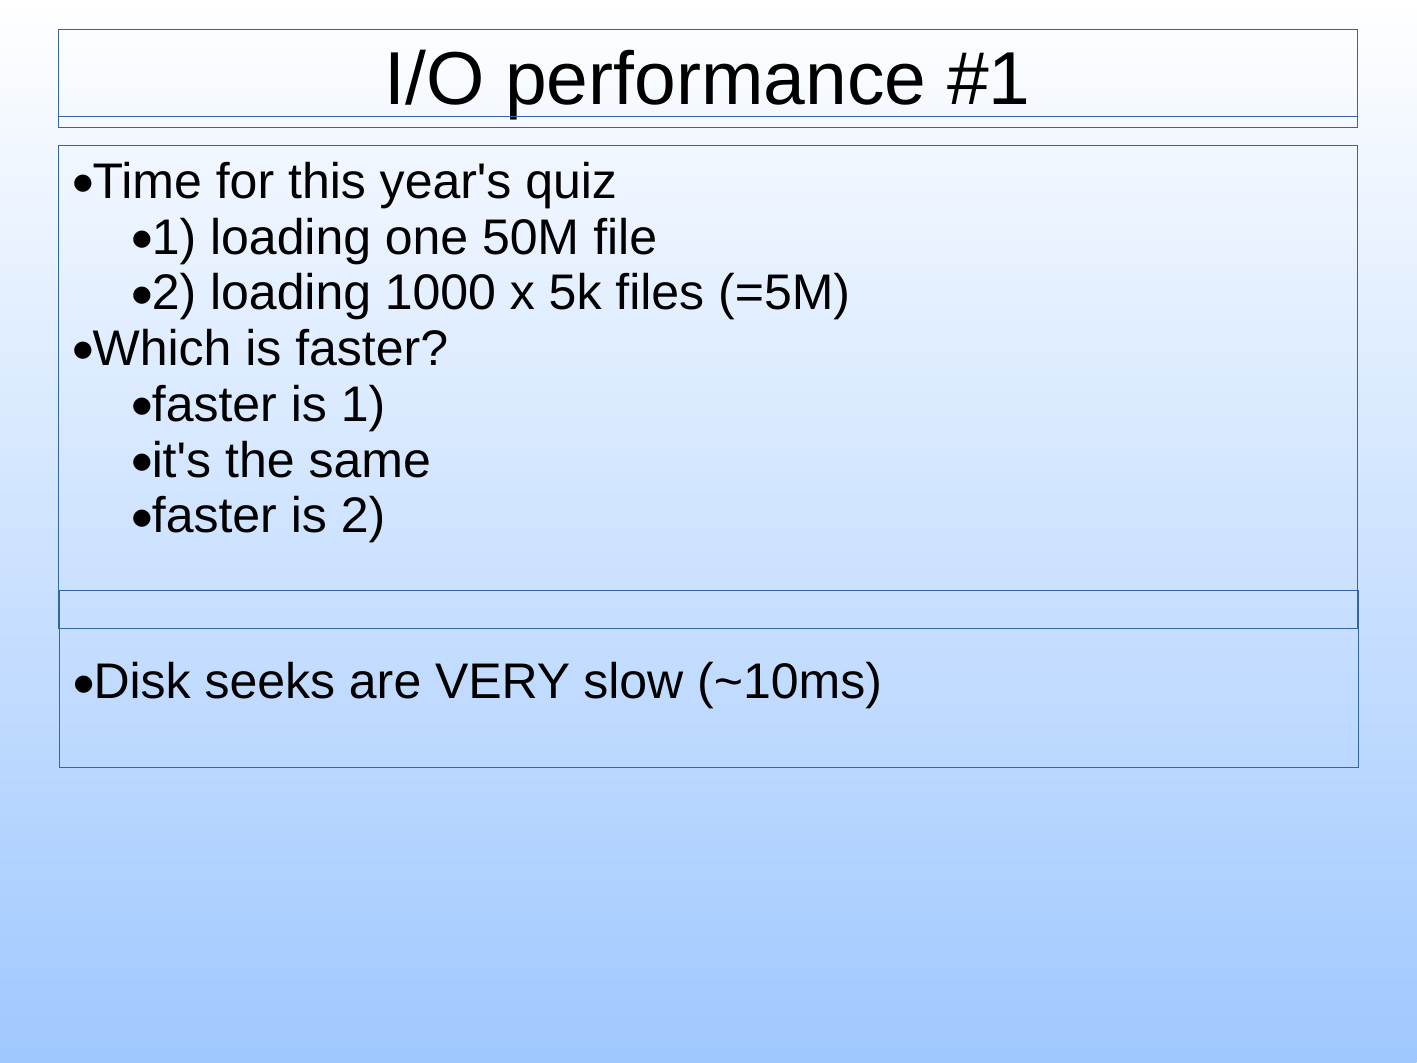

I/O performance #1
Time for this year's quiz
1) loading one 50M file
2) loading 1000 x 5k files (=5M)
Which is faster?
faster is 1)
it's the same
faster is 2)
Disk seeks are VERY slow (~10ms)